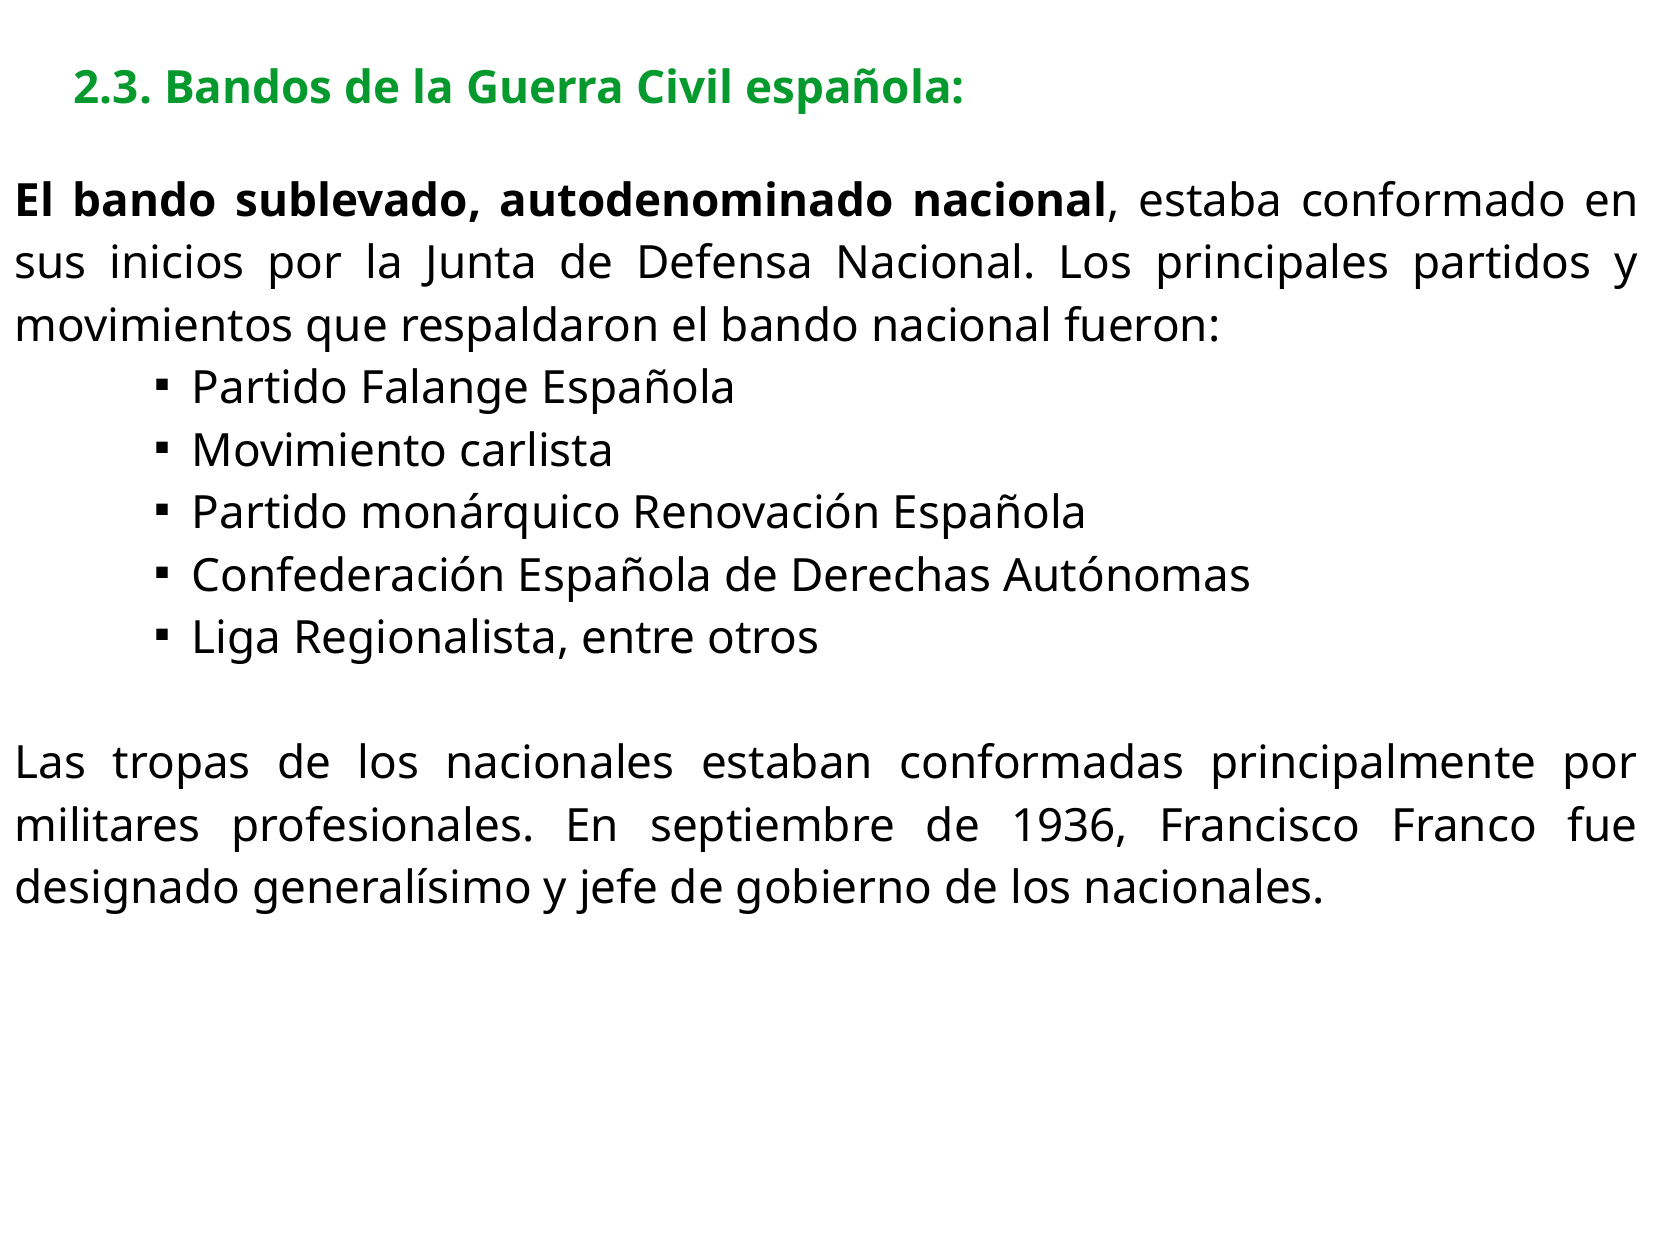

2.3. Bandos de la Guerra Civil española:
El bando sublevado, autodenominado nacional, estaba conformado en sus inicios por la Junta de Defensa Nacional. Los principales partidos y movimientos que respaldaron el bando nacional fueron:
Partido Falange Española
Movimiento carlista
Partido monárquico Renovación Española
Confederación Española de Derechas Autónomas
Liga Regionalista, entre otros
Las tropas de los nacionales estaban conformadas principalmente por militares profesionales. En septiembre de 1936, Francisco Franco fue designado generalísimo y jefe de gobierno de los nacionales.